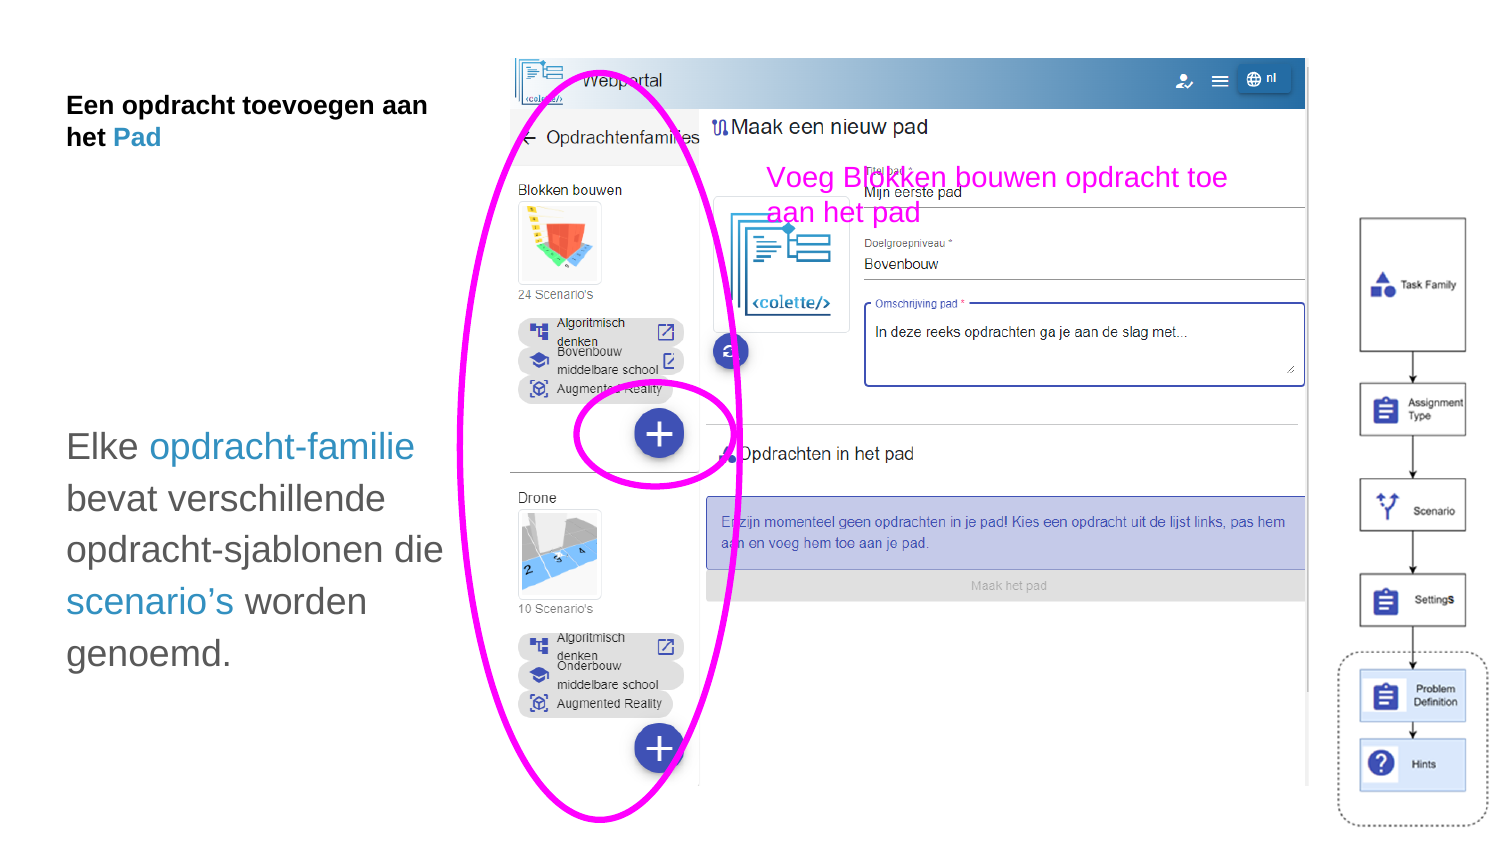

# Een opdracht toevoegen aan het Pad
Voeg Blokken bouwen opdracht toe aan het pad
Elke opdracht-familie bevat verschillende opdracht-sjablonen die scenario’s worden genoemd.